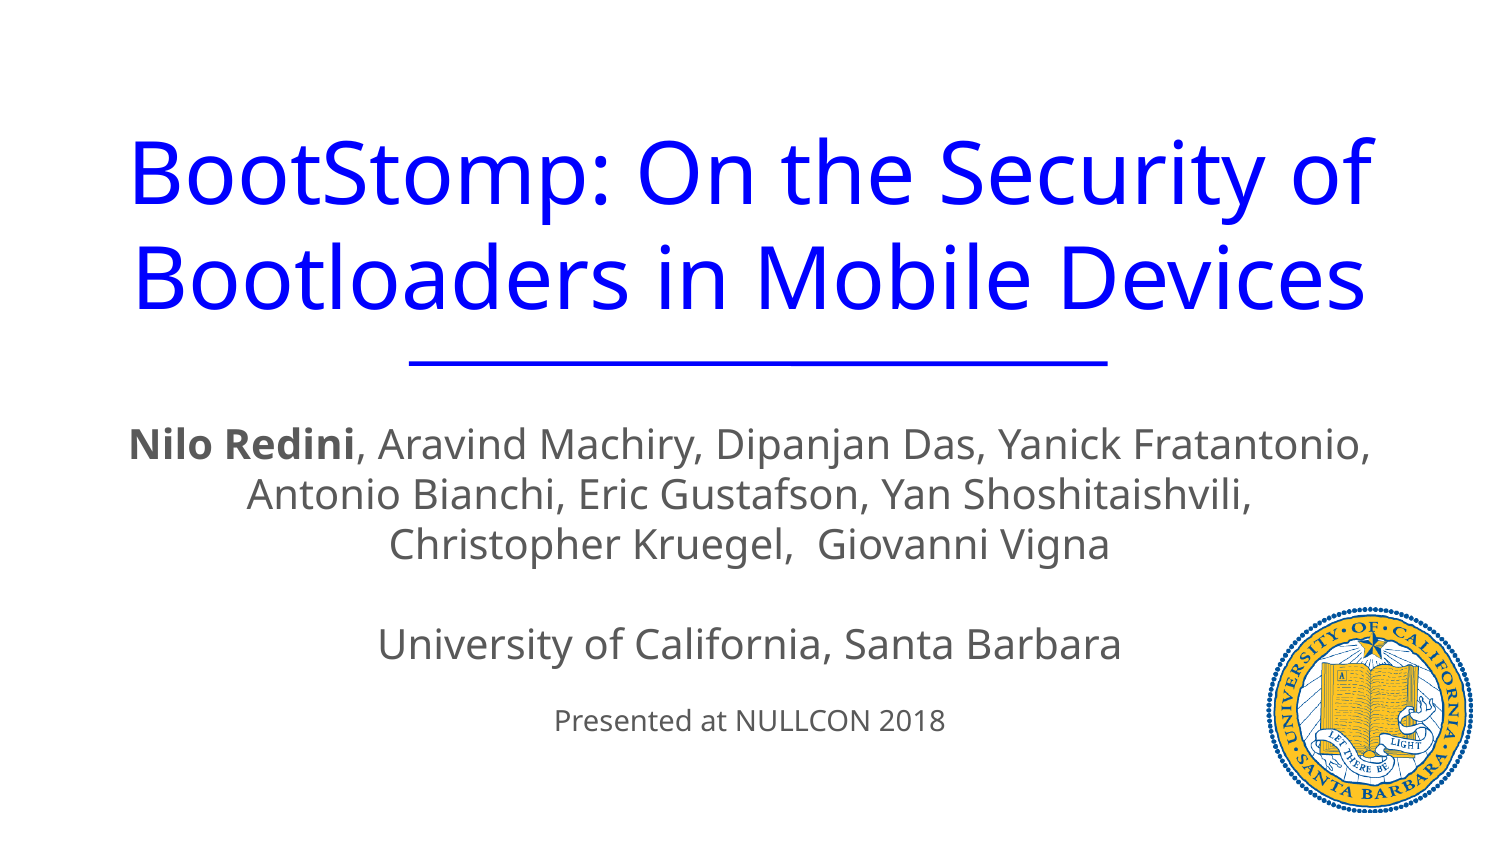

# BootStomp: On the Security of Bootloaders in Mobile Devices
Nilo Redini, Aravind Machiry, Dipanjan Das, Yanick Fratantonio, Antonio Bianchi, Eric Gustafson, Yan Shoshitaishvili,
Christopher Kruegel, Giovanni Vigna
University of California, Santa Barbara
Presented at NULLCON 2018